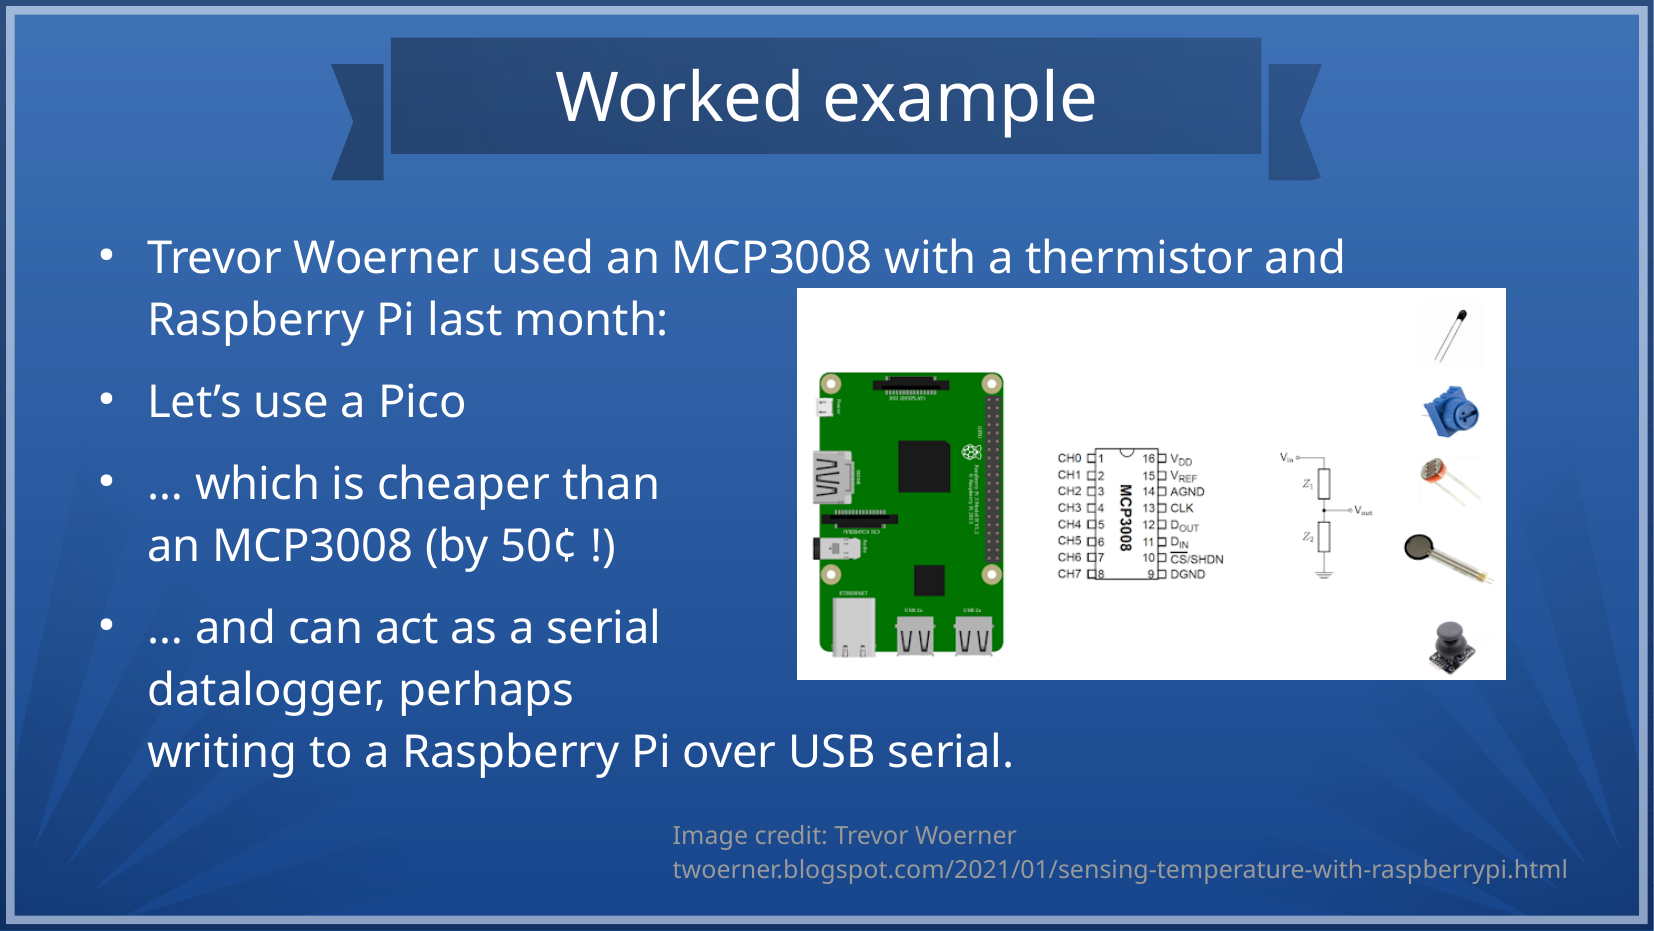

# Worked example
Trevor Woerner used an MCP3008 with a thermistor and Raspberry Pi last month:
Let’s use a Pico
… which is cheaper than
an MCP3008 (by 50¢ !)
… and can act as a serial
datalogger, perhaps
writing to a Raspberry Pi over USB serial.
Image credit: Trevor Woerner
twoerner.blogspot.com/2021/01/sensing-temperature-with-raspberrypi.html